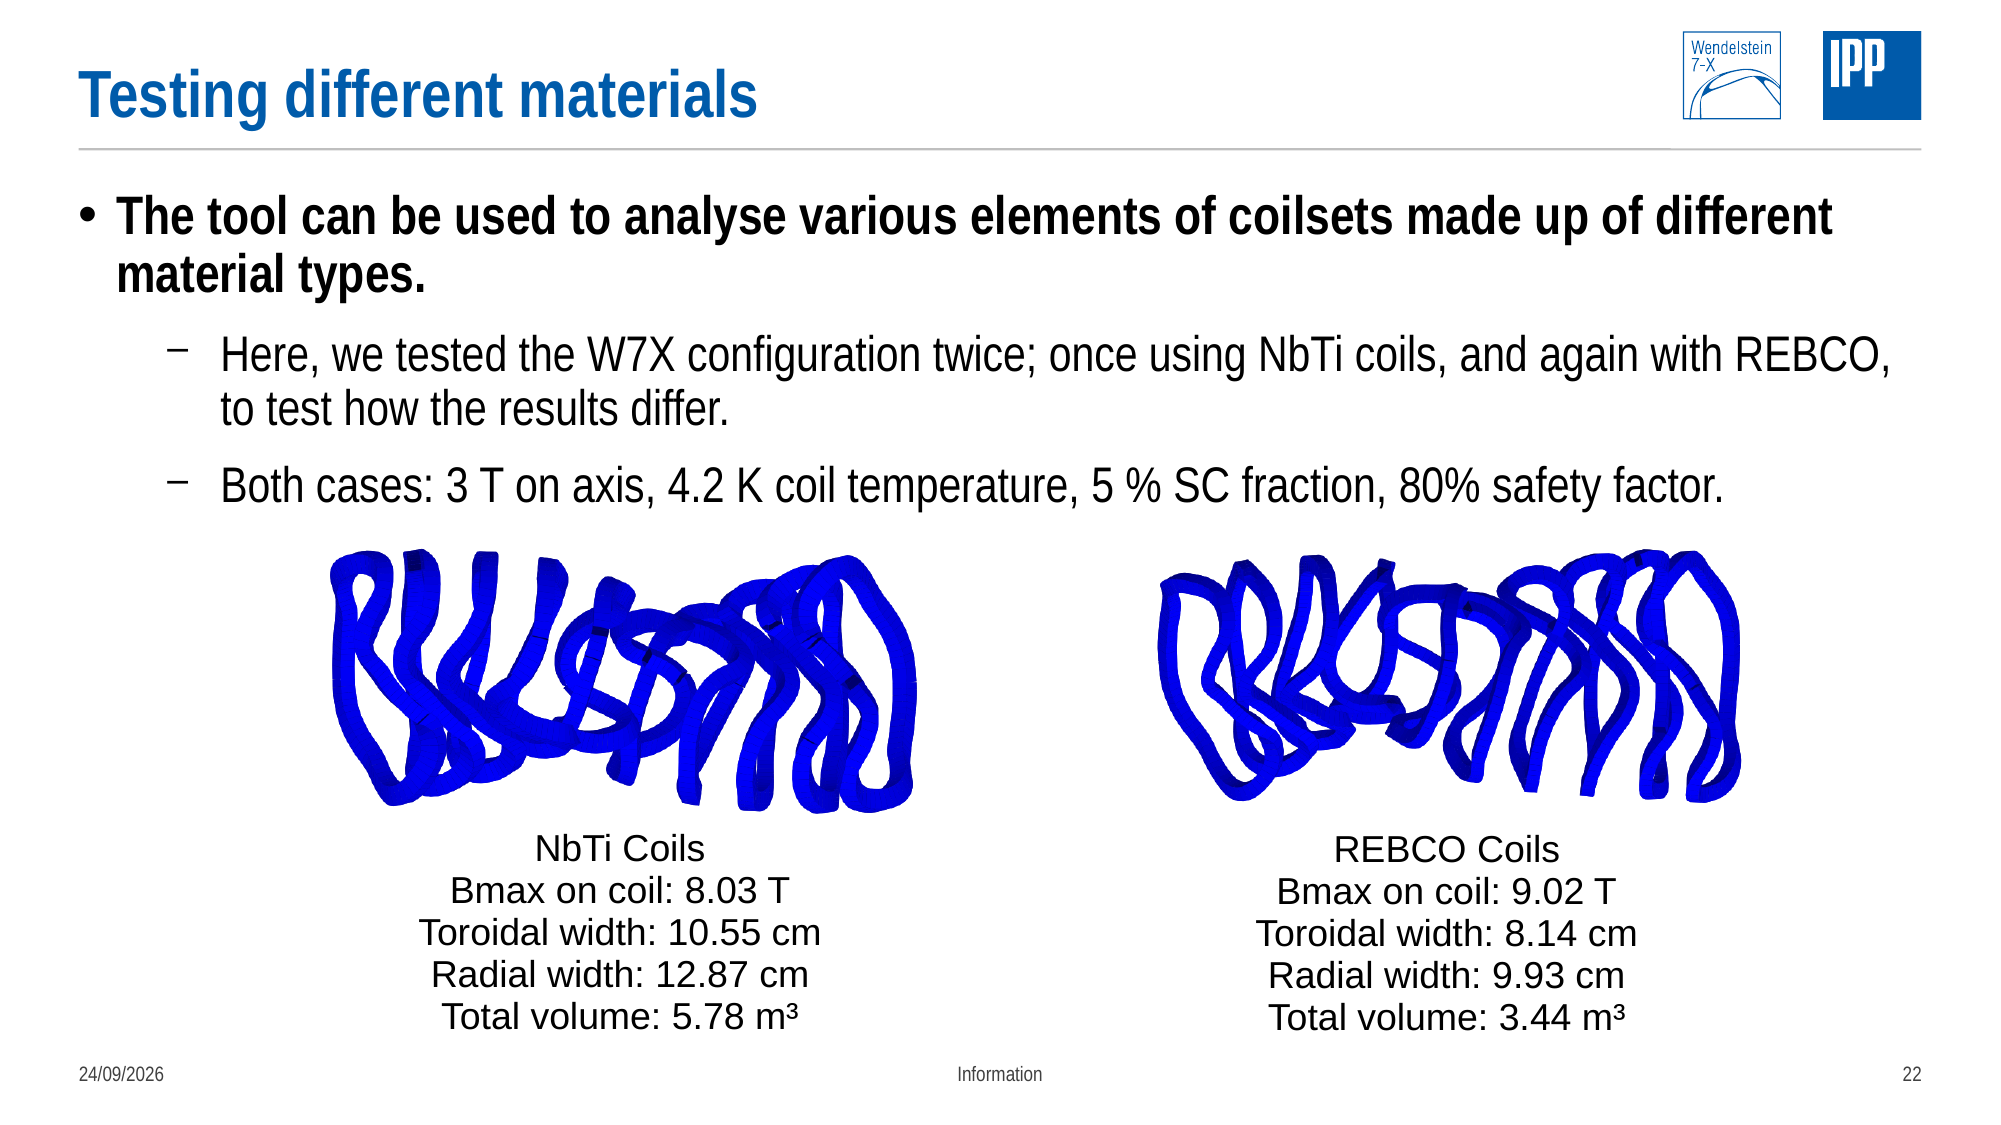

# Testing different materials
The tool can be used to analyse various elements of coilsets made up of different material types.
Here, we tested the W7X configuration twice; once using NbTi coils, and again with REBCO, to test how the results differ.
Both cases: 3 T on axis, 4.2 K coil temperature, 5 % SC fraction, 80% safety factor.
NbTi Coils
Bmax on coil: 8.03 T
Toroidal width: 10.55 cm
Radial width: 12.87 cm
Total volume: 5.78 m³
REBCO Coils
Bmax on coil: 9.02 T
Toroidal width: 8.14 cm
Radial width: 9.93 cm
Total volume: 3.44 m³
Information